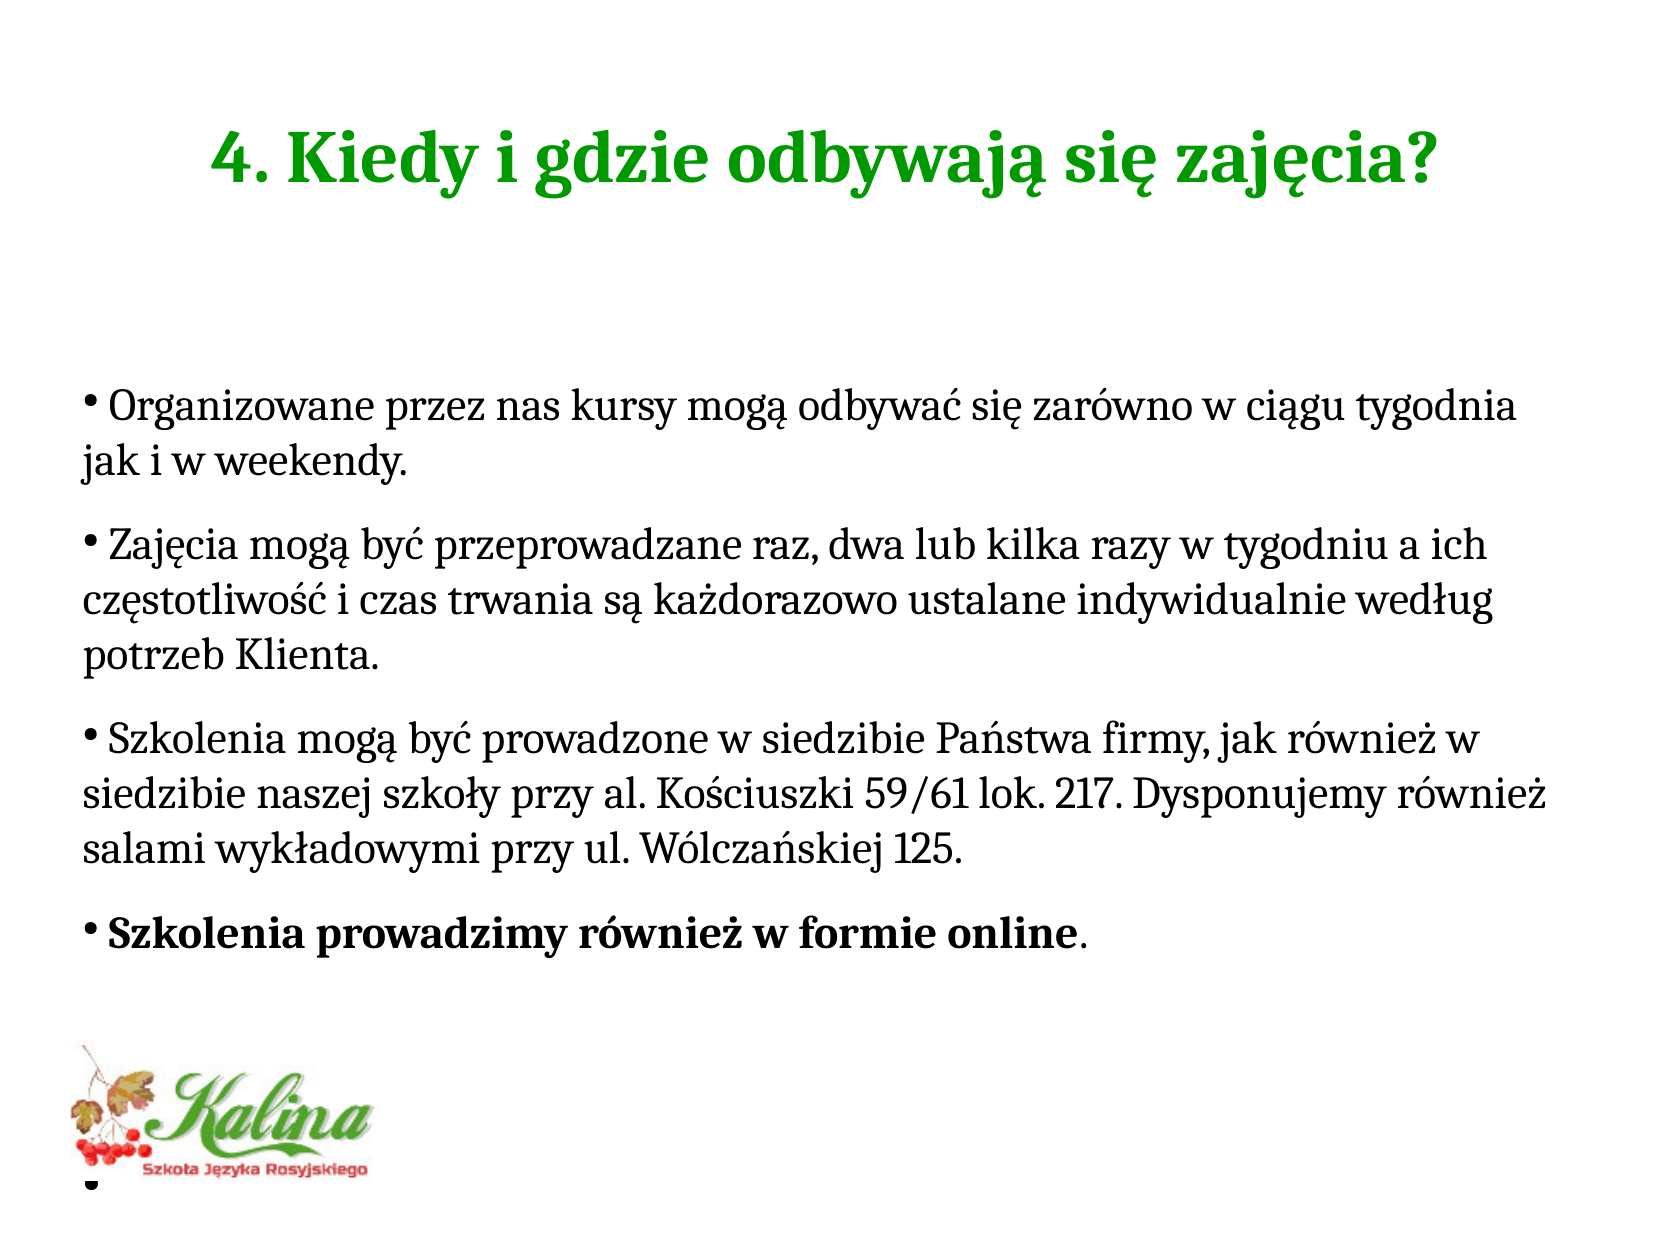

# 4. Kiedy i gdzie odbywają się zajęcia?
 Organizowane przez nas kursy mogą odbywać się zarówno w ciągu tygodnia jak i w weekendy.
 Zajęcia mogą być przeprowadzane raz, dwa lub kilka razy w tygodniu a ich częstotliwość i czas trwania są każdorazowo ustalane indywidualnie według potrzeb Klienta.
 Szkolenia mogą być prowadzone w siedzibie Państwa firmy, jak również w siedzibie naszej szkoły przy al. Kościuszki 59/61 lok. 217. Dysponujemy również salami wykładowymi przy ul. Wólczańskiej 125.
 Szkolenia prowadzimy również w formie online.